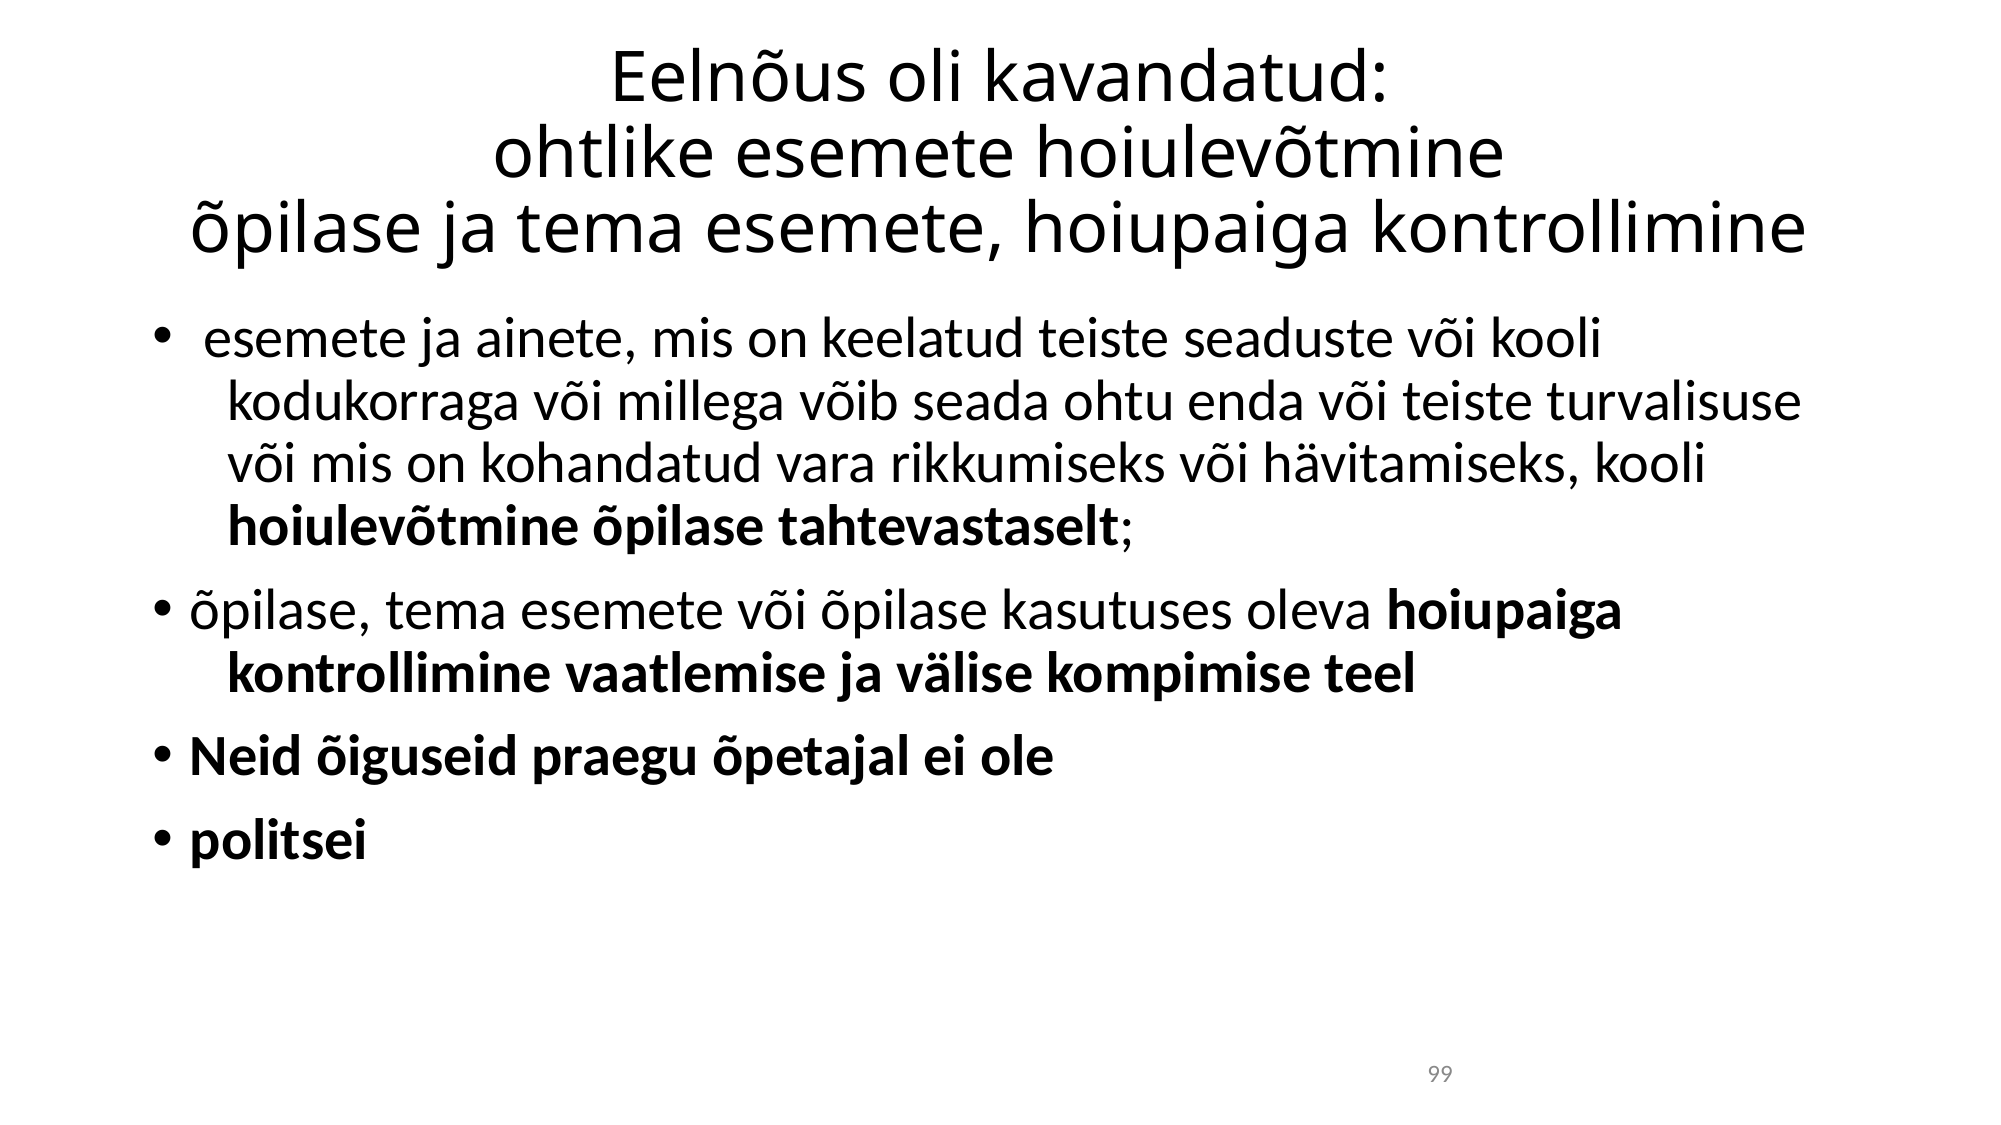

# Eelnõus oli kavandatud: ohtlike esemete hoiulevõtmine õpilase ja tema esemete, hoiupaiga kontrollimine
 esemete ja ainete, mis on keelatud teiste seaduste või kooli kodukorraga või millega võib seada ohtu enda või teiste turvalisuse või mis on kohandatud vara rikkumiseks või hävitamiseks, kooli hoiulevõtmine õpilase tahtevastaselt;
õpilase, tema esemete või õpilase kasutuses oleva hoiupaiga kontrollimine vaatlemise ja välise kompimise teel
Neid õiguseid praegu õpetajal ei ole
politsei
99